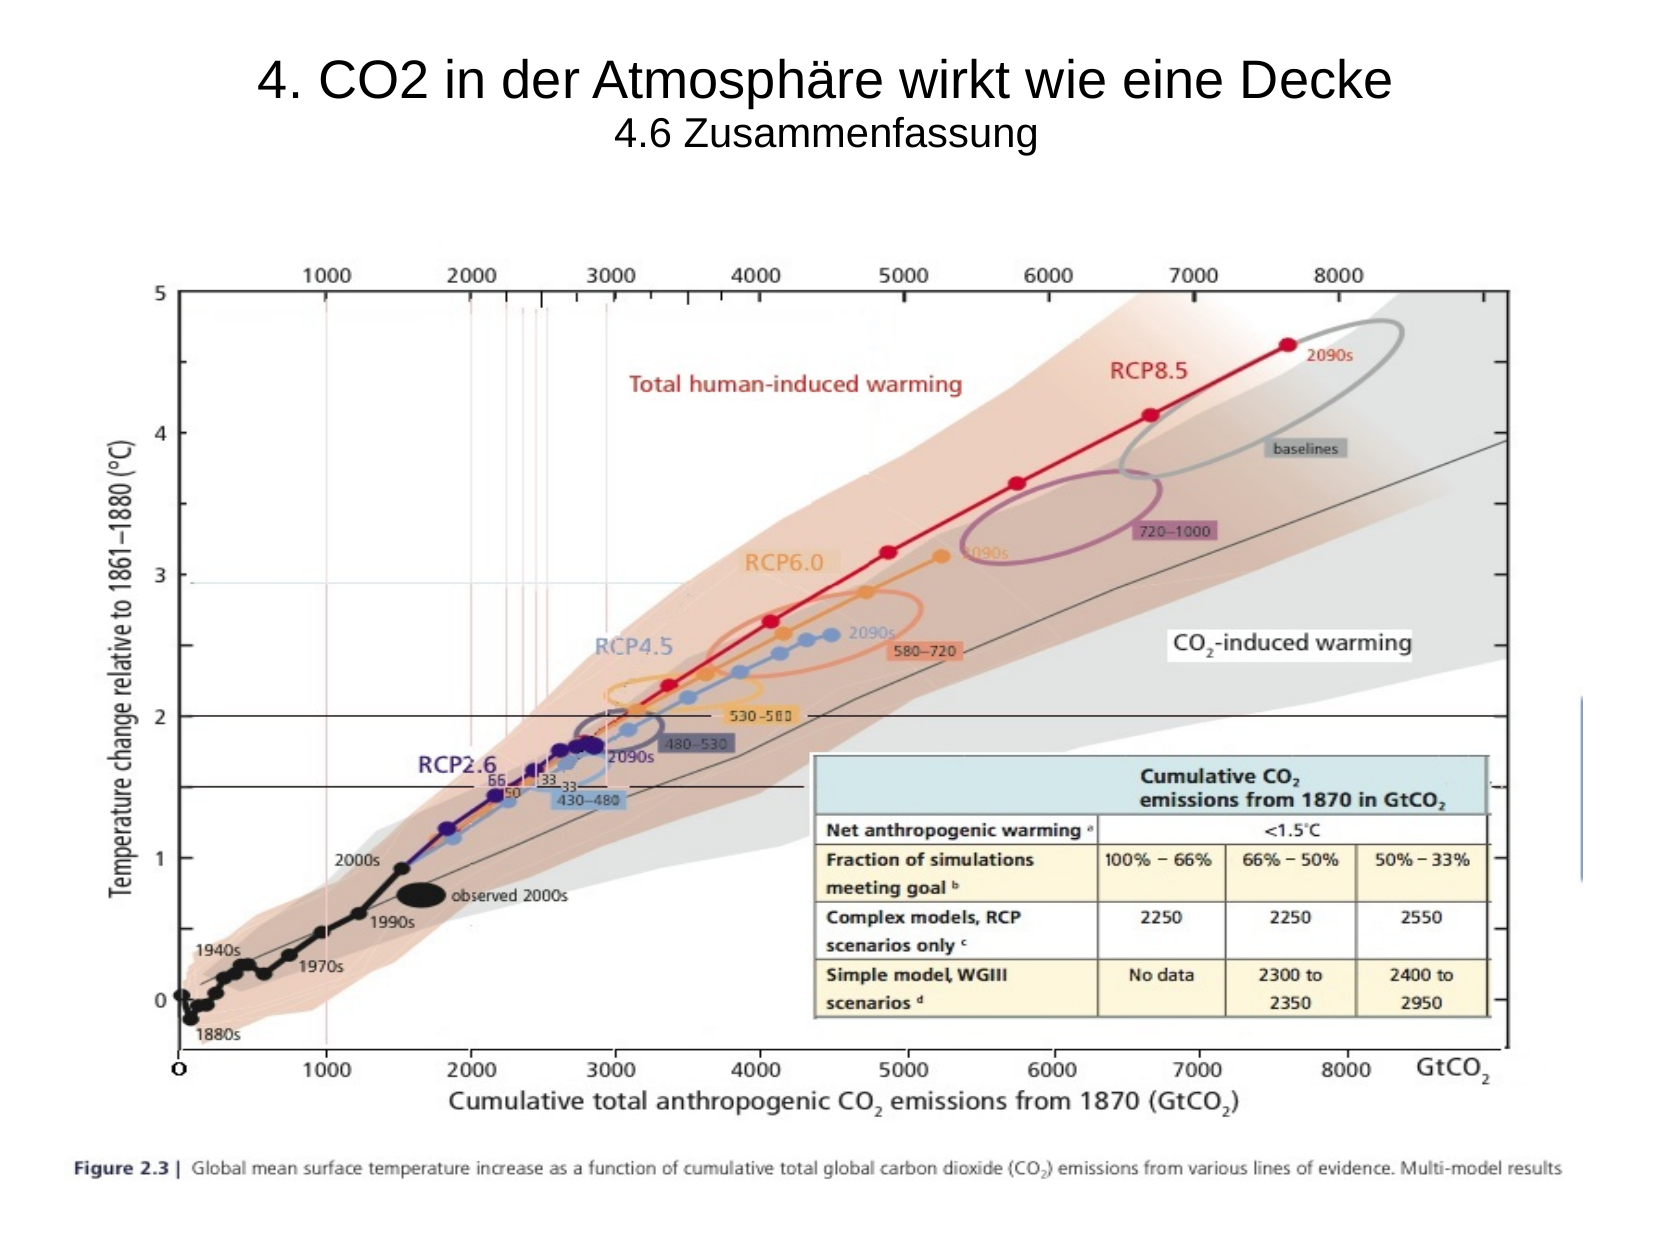

# 4. CO2 in der Atmosphäre wirkt wie eine Decke 4.6 Zusammenfassung